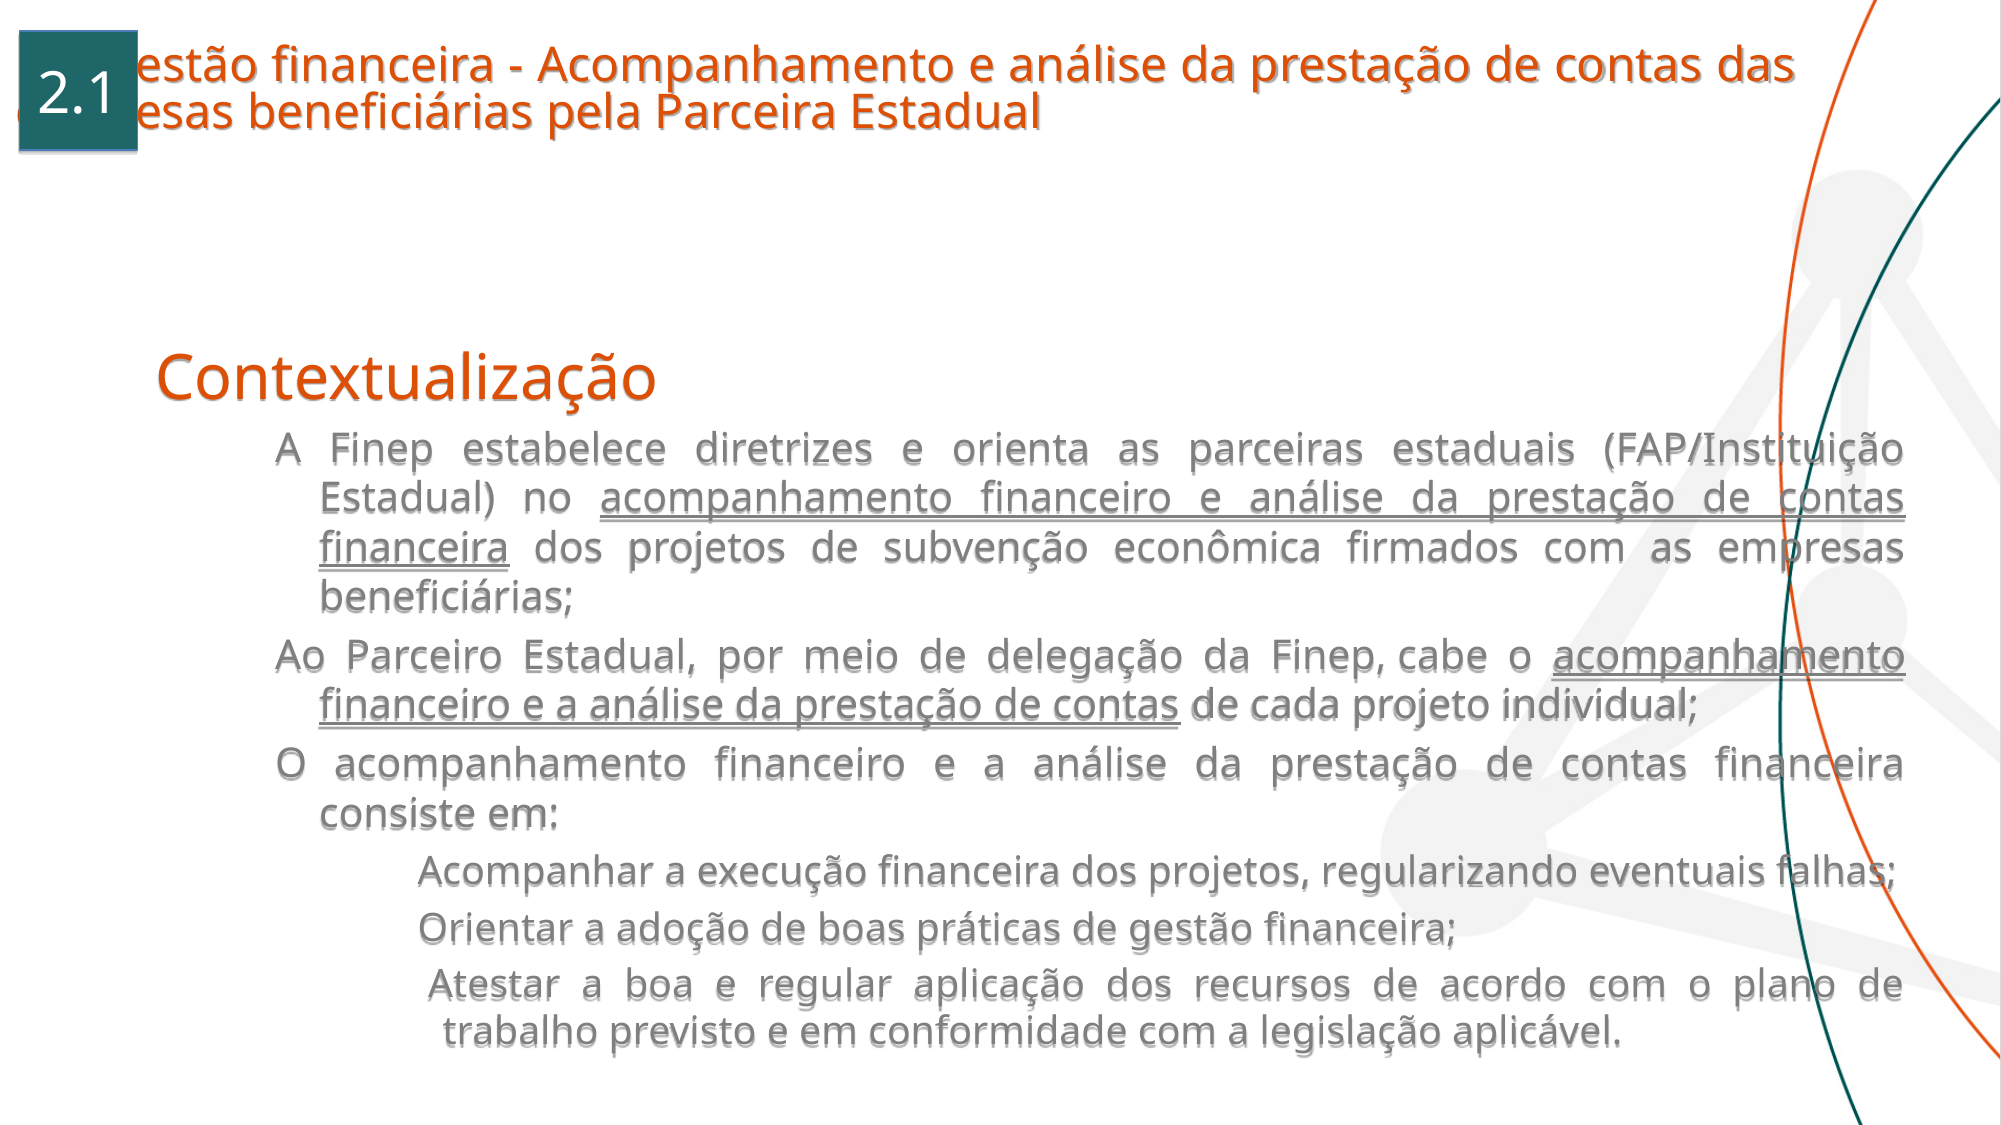

2.1
 Gestão financeira - Acompanhamento e análise da prestação de contas das empresas beneficiárias pela Parceira Estadual
 Contextualização
A Finep estabelece diretrizes e orienta as parceiras estaduais (FAP/Instituição Estadual) no acompanhamento financeiro e análise da prestação de contas financeira dos projetos de subvenção econômica firmados com as empresas beneficiárias;
Ao Parceiro Estadual, por meio de delegação da Finep, cabe o acompanhamento financeiro e a análise da prestação de contas de cada projeto individual;
O acompanhamento financeiro e a análise da prestação de contas financeira consiste em:
 Acompanhar a execução financeira dos projetos, regularizando eventuais falhas;
 Orientar a adoção de boas práticas de gestão financeira;
 Atestar a boa e regular aplicação dos recursos de acordo com o plano de trabalho previsto e em conformidade com a legislação aplicável.